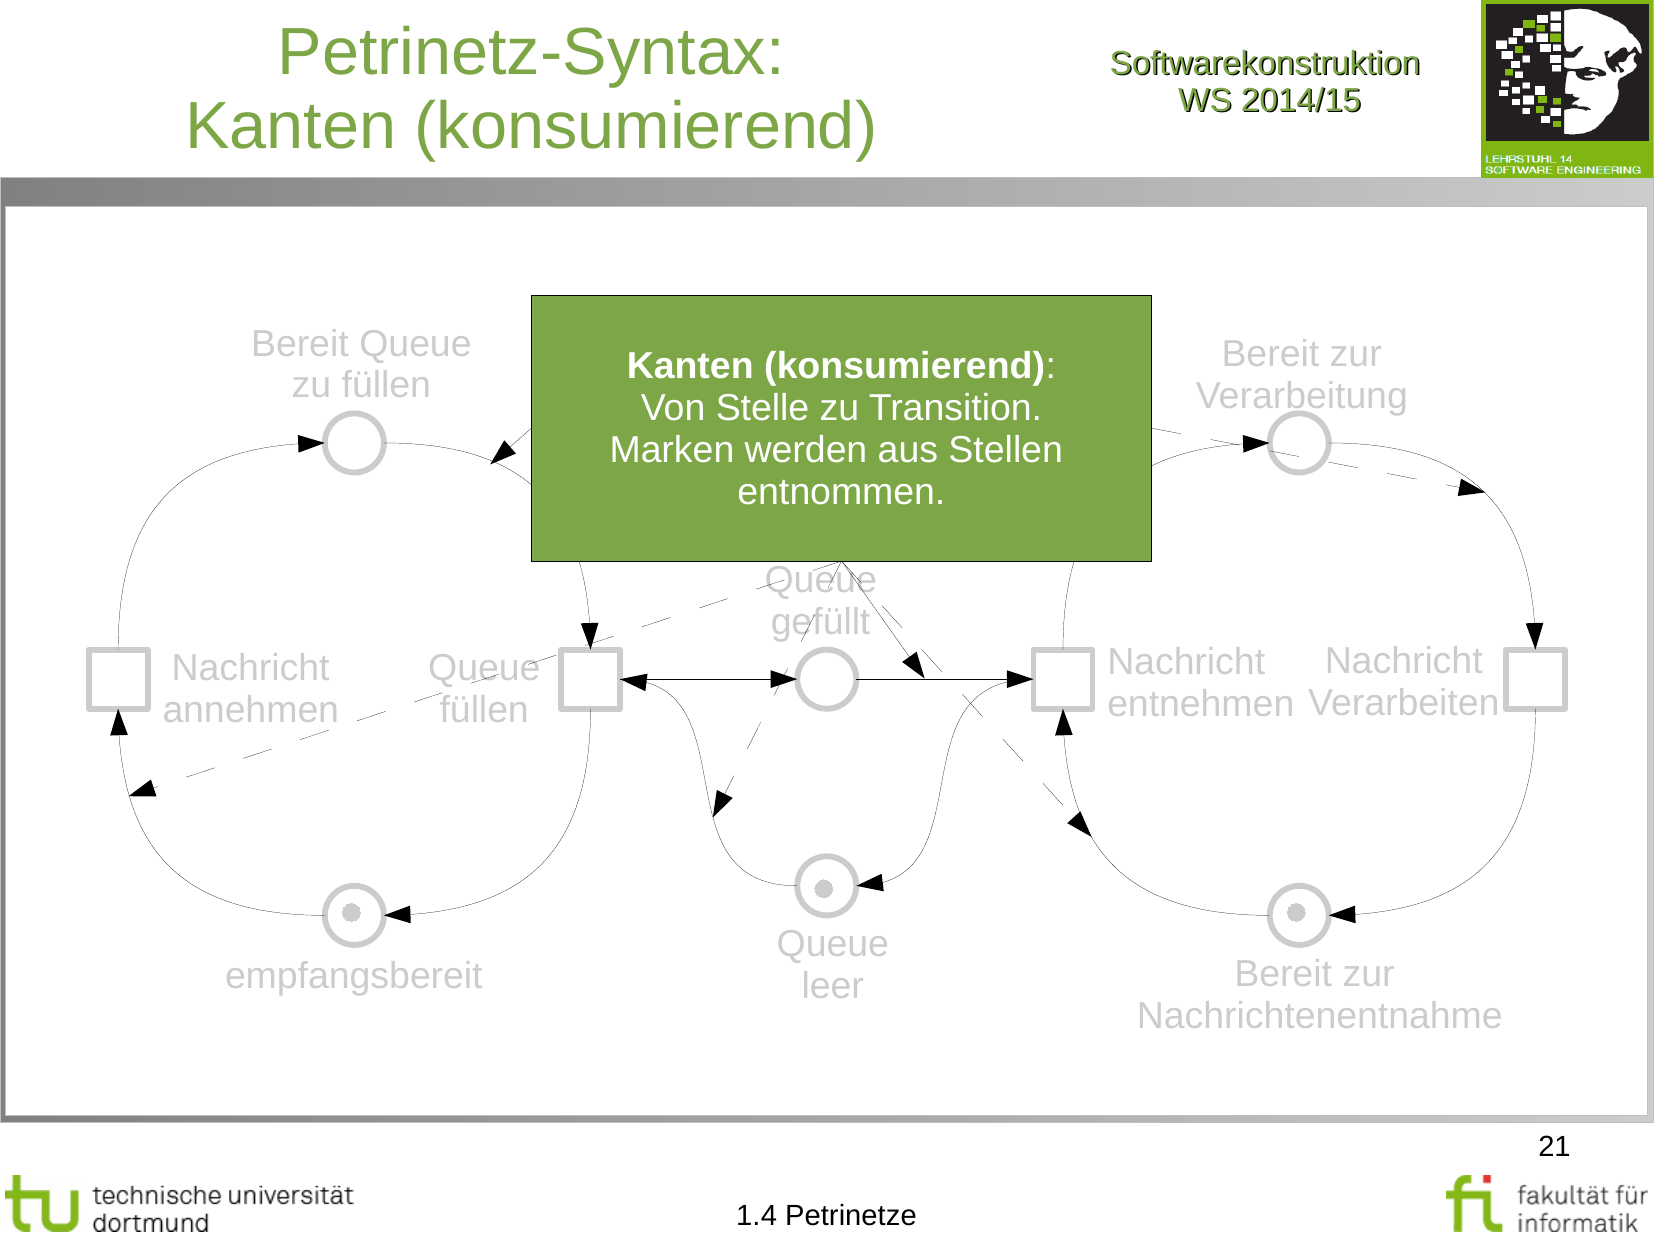

#
Petrinetz-Syntax:
Kanten (konsumierend)
Kanten (konsumierend):
Von Stelle zu Transition.
Marken werden aus Stellen
entnommen.
Bereit Queue
zu füllen
Bereit zur
Verarbeitung
Queue
gefüllt
Nachricht
Verarbeiten
Nachricht
entnehmen
Nachricht
annehmen
Queue
füllen
Queue
leer
Bereit zur
Nachrichtenentnahme
empfangsbereit
21
1.4 Petrinetze